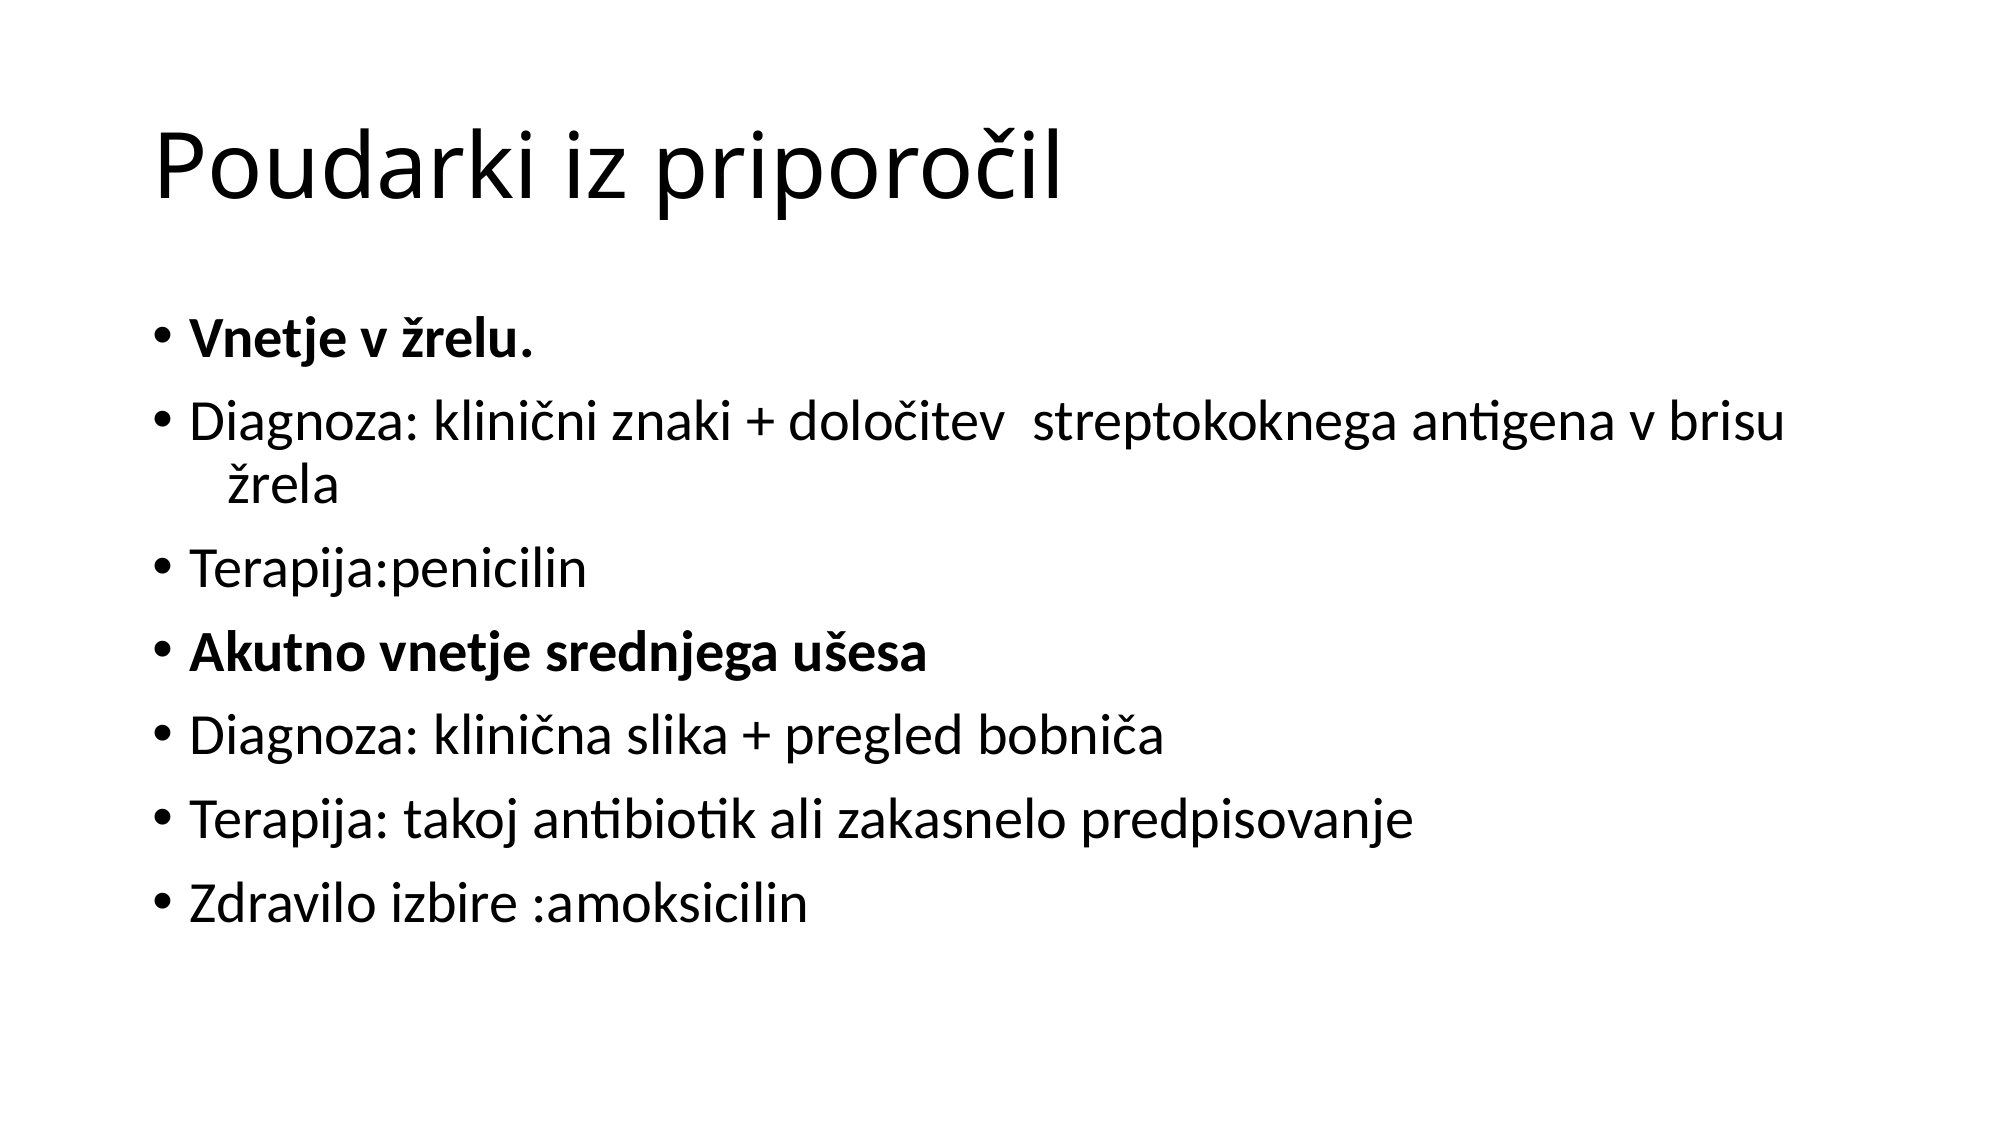

# Poudarki iz priporočil
Vnetje v žrelu.
Diagnoza: klinični znaki + določitev streptokoknega antigena v brisu žrela
Terapija:penicilin
Akutno vnetje srednjega ušesa
Diagnoza: klinična slika + pregled bobniča
Terapija: takoj antibiotik ali zakasnelo predpisovanje
Zdravilo izbire :amoksicilin